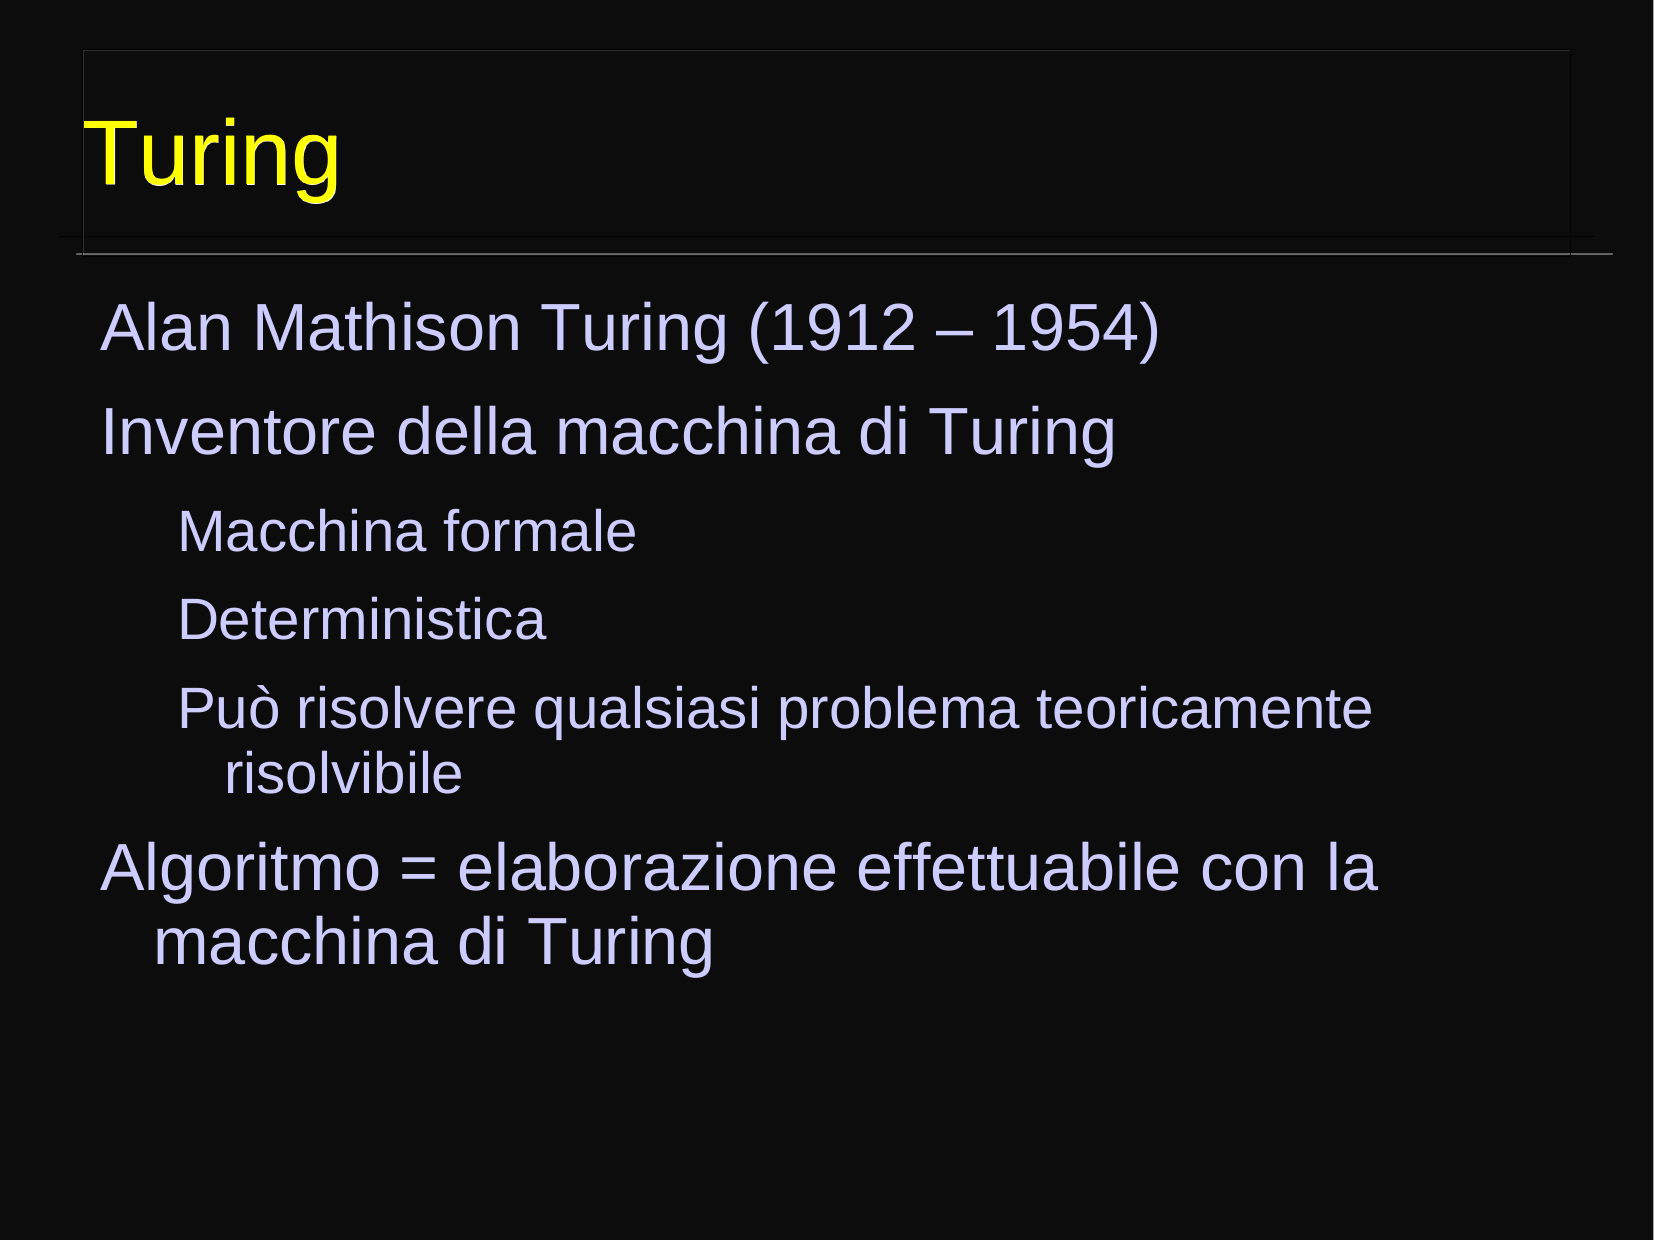

# Turing
Alan Mathison Turing (1912 – 1954)
Inventore della macchina di Turing
Macchina formale
Deterministica
Può risolvere qualsiasi problema teoricamente risolvibile
Algoritmo = elaborazione effettuabile con la macchina di Turing